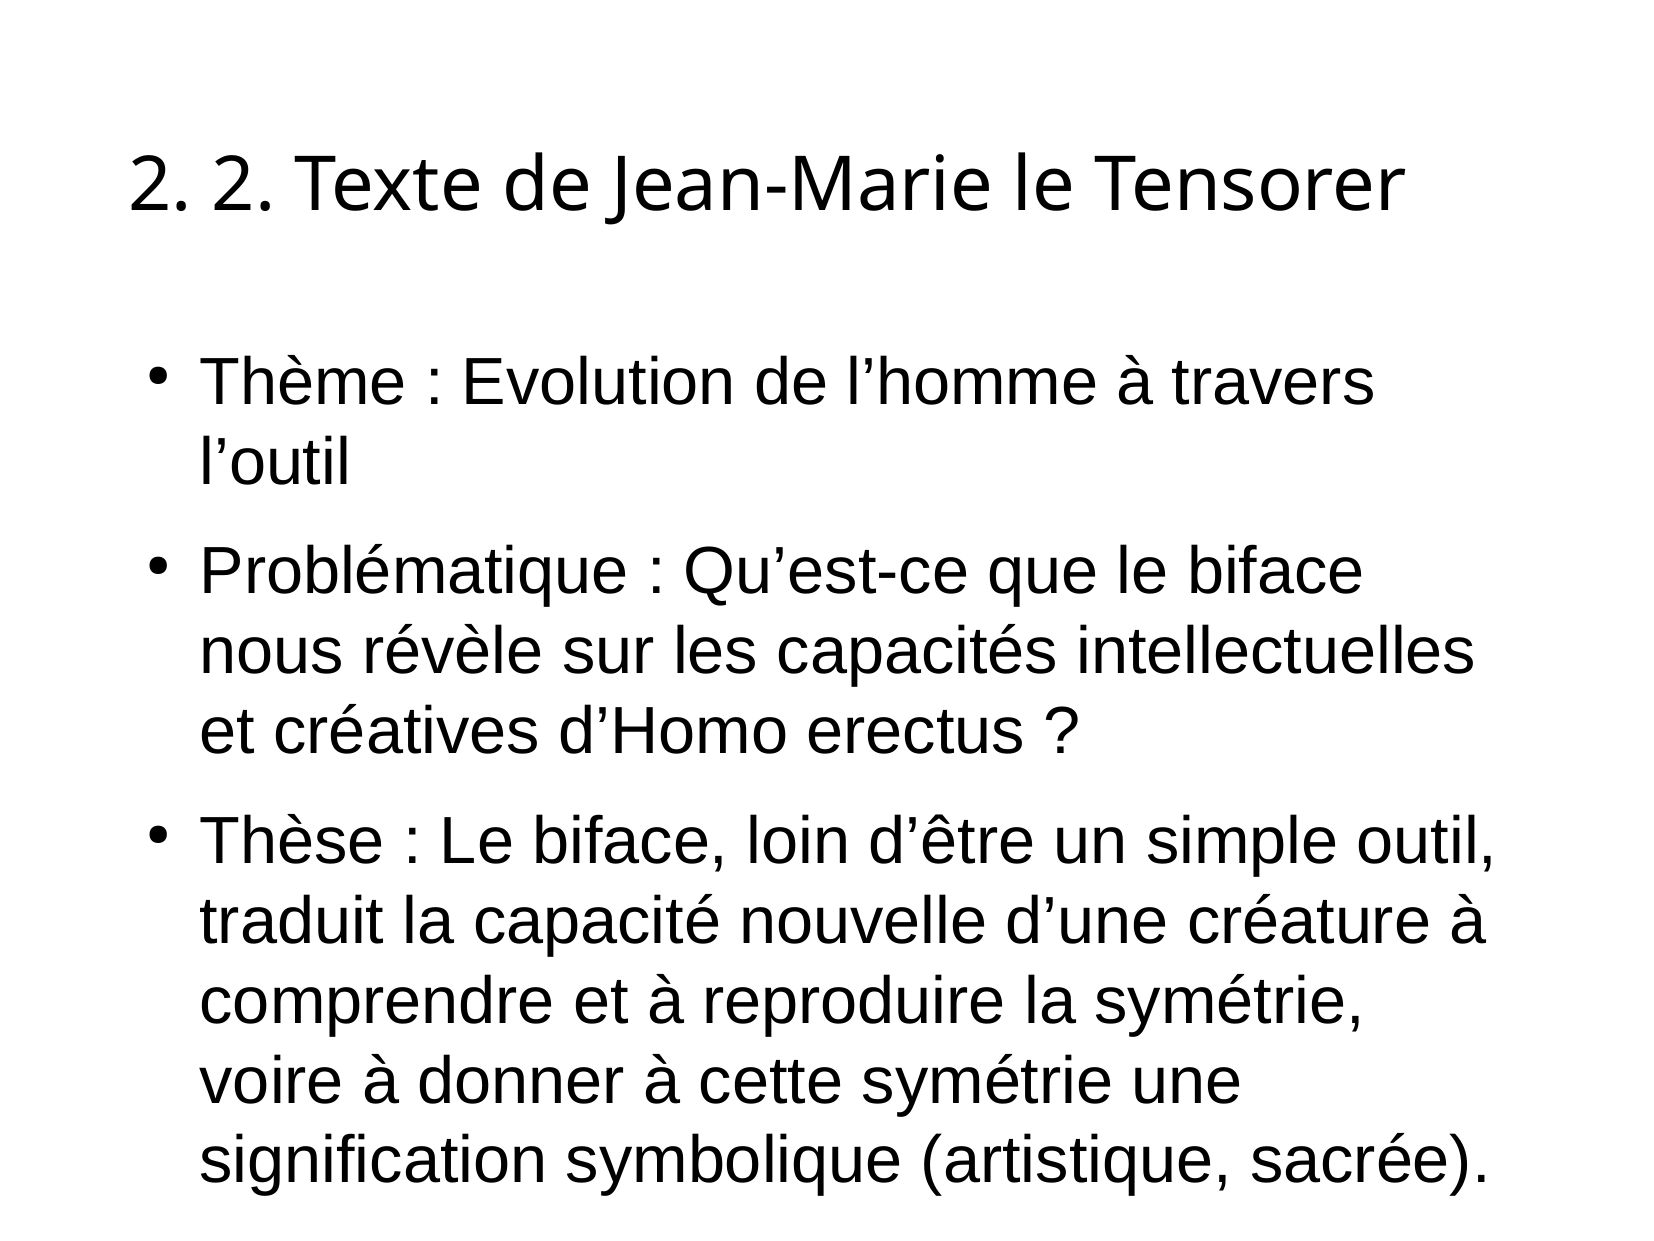

# 2. 2. Texte de Jean-Marie le Tensorer
Thème : Evolution de l’homme à travers l’outil
Problématique : Qu’est-ce que le biface nous révèle sur les capacités intellectuelles et créatives d’Homo erectus ?
Thèse : Le biface, loin d’être un simple outil, traduit la capacité nouvelle d’une créature à comprendre et à reproduire la symétrie, voire à donner à cette symétrie une signification symbolique (artistique, sacrée).